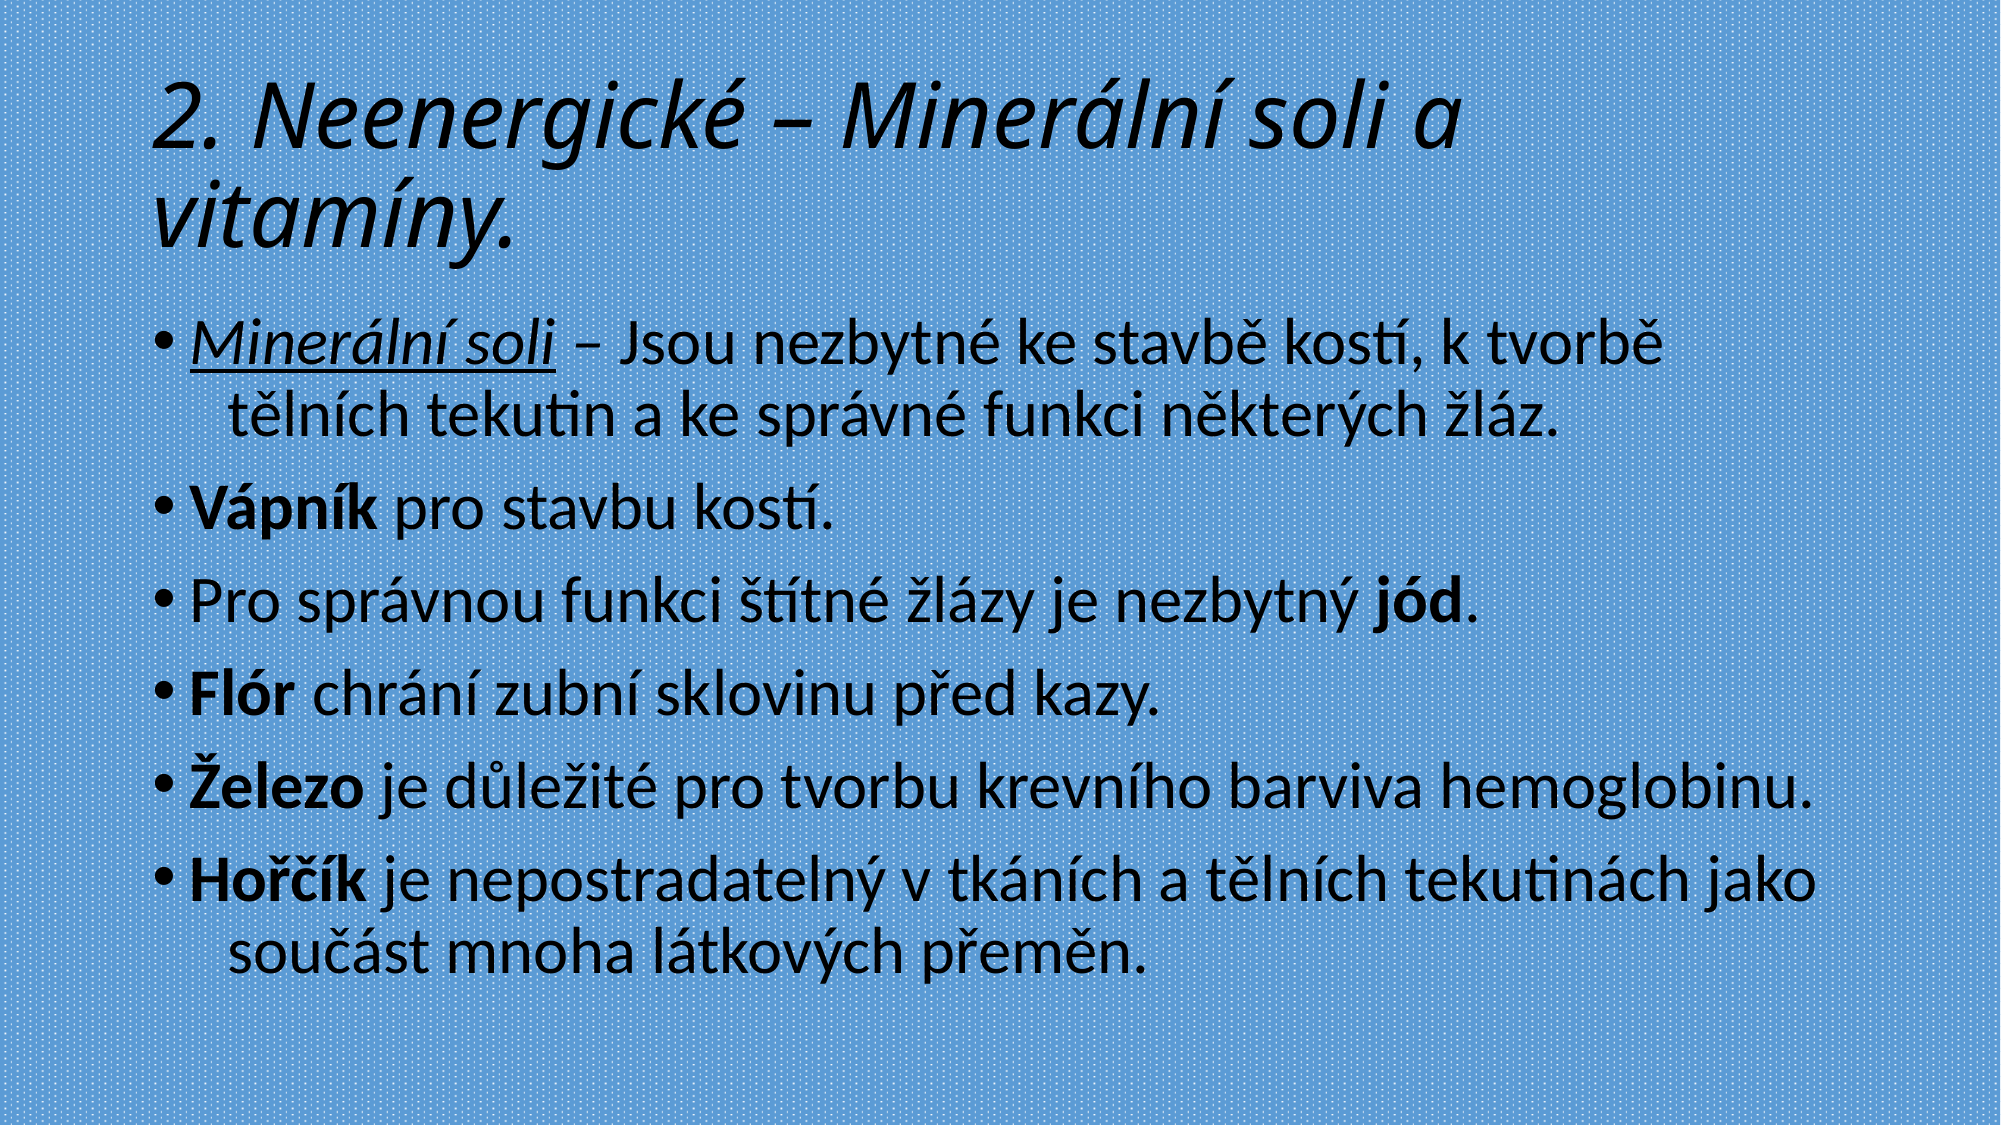

# 2. Neenergické – Minerální soli a vitamíny.
Minerální soli – Jsou nezbytné ke stavbě kostí, k tvorbě tělních tekutin a ke správné funkci některých žláz.
Vápník pro stavbu kostí.
Pro správnou funkci štítné žlázy je nezbytný jód.
Flór chrání zubní sklovinu před kazy.
Železo je důležité pro tvorbu krevního barviva hemoglobinu.
Hořčík je nepostradatelný v tkáních a tělních tekutinách jako součást mnoha látkových přeměn.